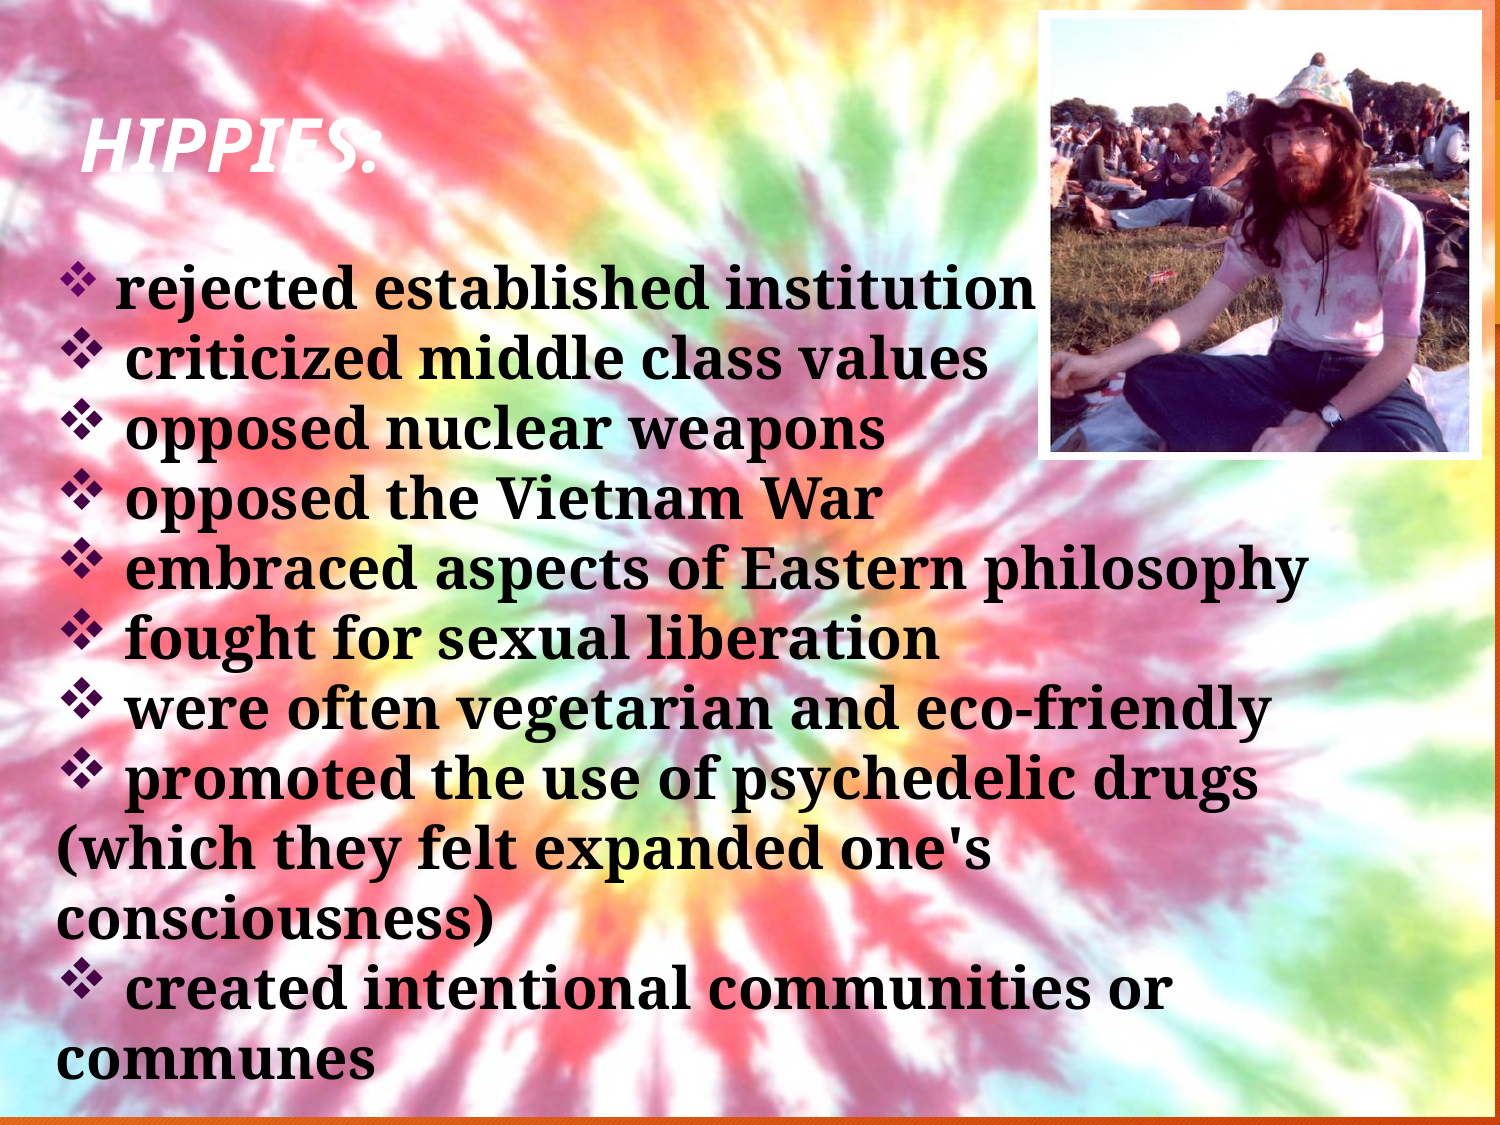

HIPPIES:
 rejected established institutions
 criticized middle class values
 opposed nuclear weapons
 opposed the Vietnam War
 embraced aspects of Eastern philosophy
 fought for sexual liberation
 were often vegetarian and eco-friendly
 promoted the use of psychedelic drugs (which they felt expanded one's consciousness)
 created intentional communities or communes